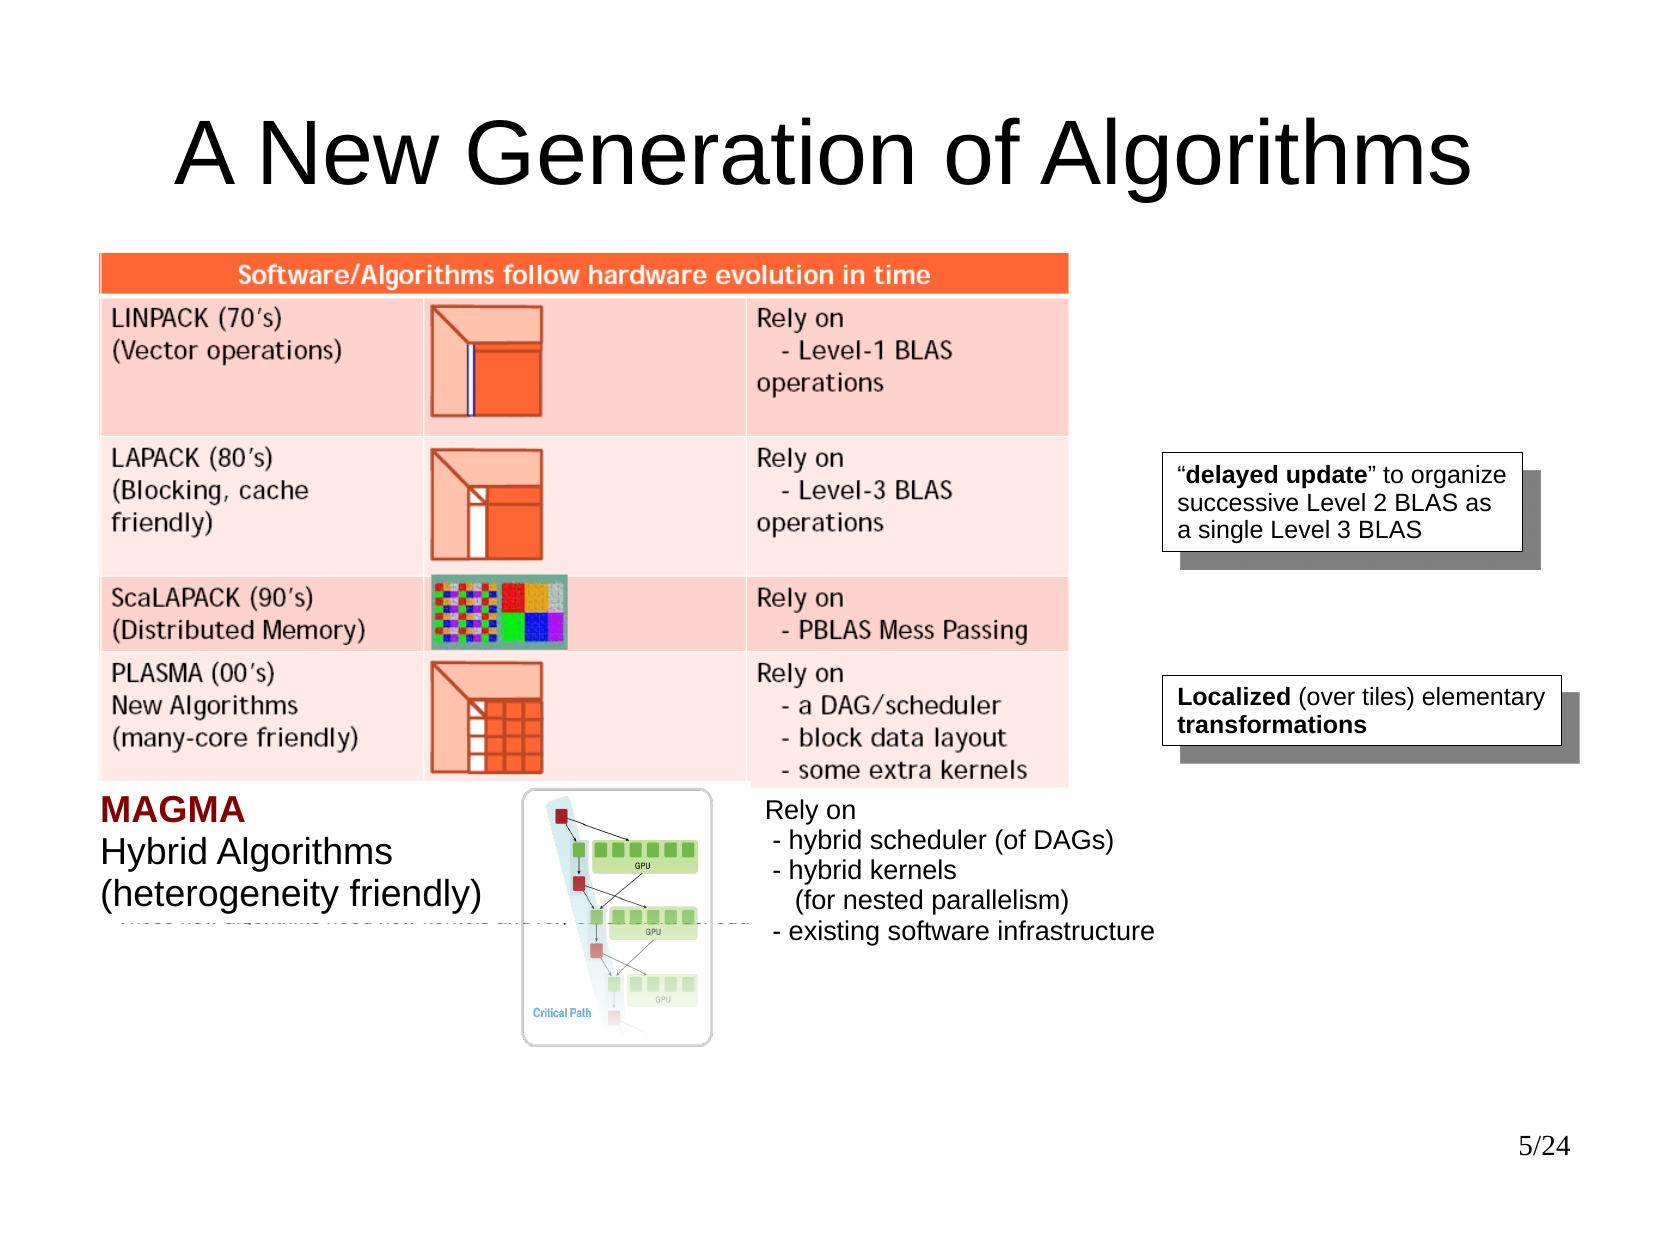

# A New Generation of Algorithms
“delayed update” to organize
successive Level 2 BLAS as
a single Level 3 BLAS
Localized (over tiles) elementary
transformations
 MAGMA
 Hybrid Algorithms
 (heterogeneity friendly)
Rely on
 - hybrid scheduler (of DAGs)
 - hybrid kernels
 (for nested parallelism)
 - existing software infrastructure
5